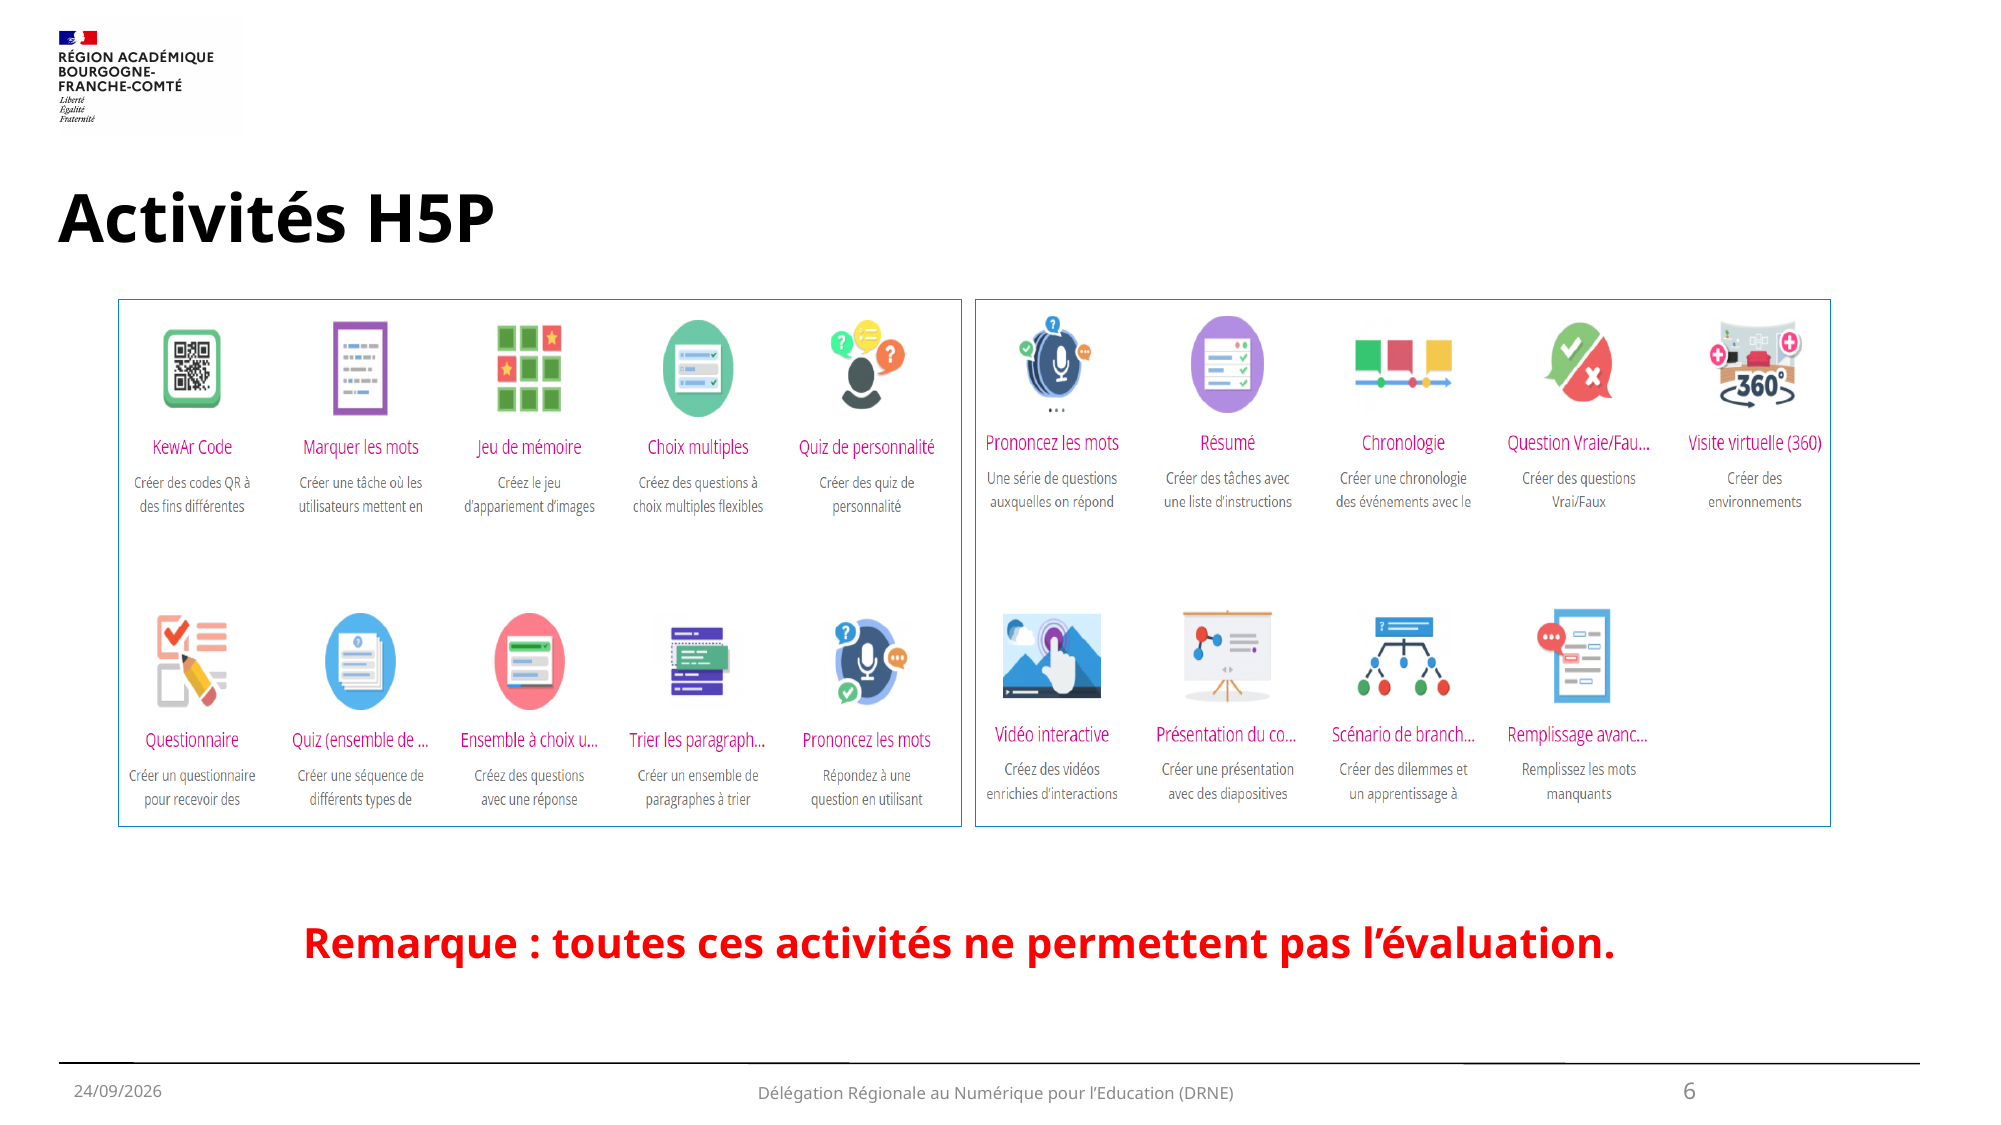

# Activités H5P
Remarque : toutes ces activités ne permettent pas l’évaluation.
Délégation Régionale au Numérique pour l’Education (DRNE)